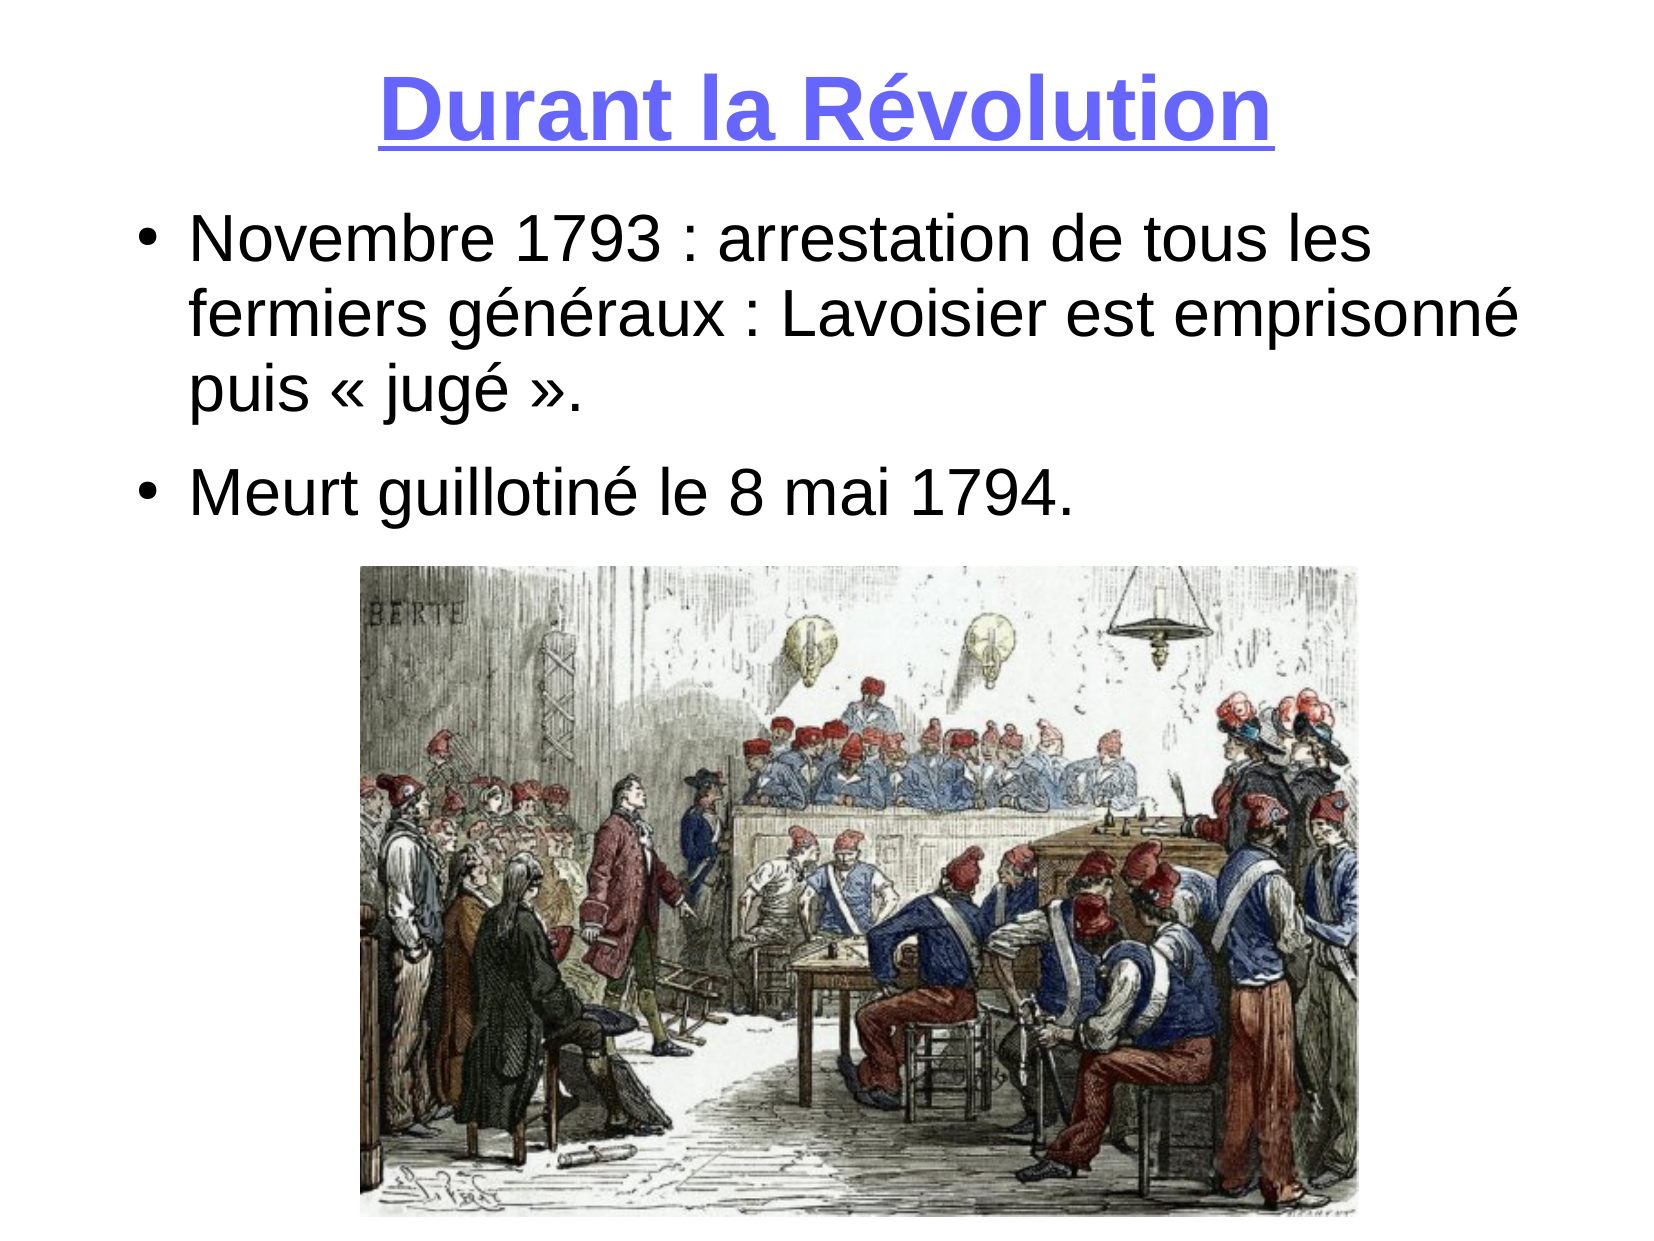

# Durant la Révolution
Novembre 1793 : arrestation de tous les fermiers généraux : Lavoisier est emprisonné puis « jugé ».
Meurt guillotiné le 8 mai 1794.